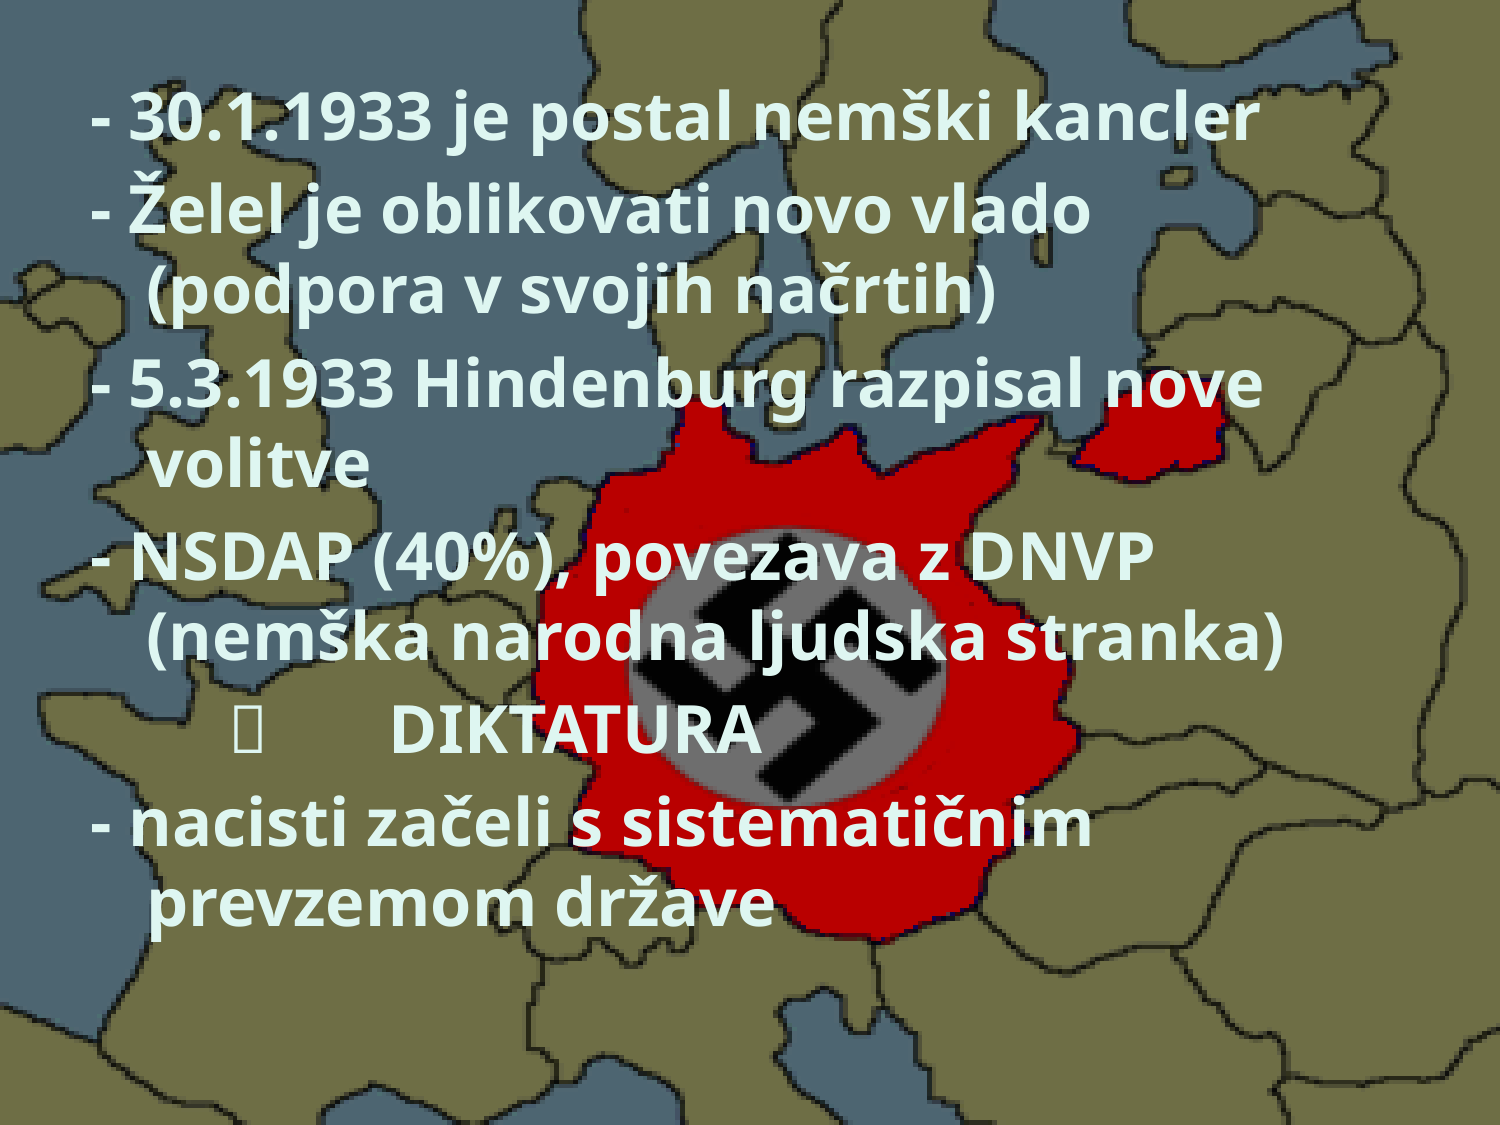

# - 30.1.1933 je postal nemški kancler
- Želel je oblikovati novo vlado (podpora v svojih načrtih)
- 5.3.1933 Hindenburg razpisal nove volitve
- NSDAP (40%), povezava z DNVP (nemška narodna ljudska stranka)
  DIKTATURA
- nacisti začeli s sistematičnim prevzemom države